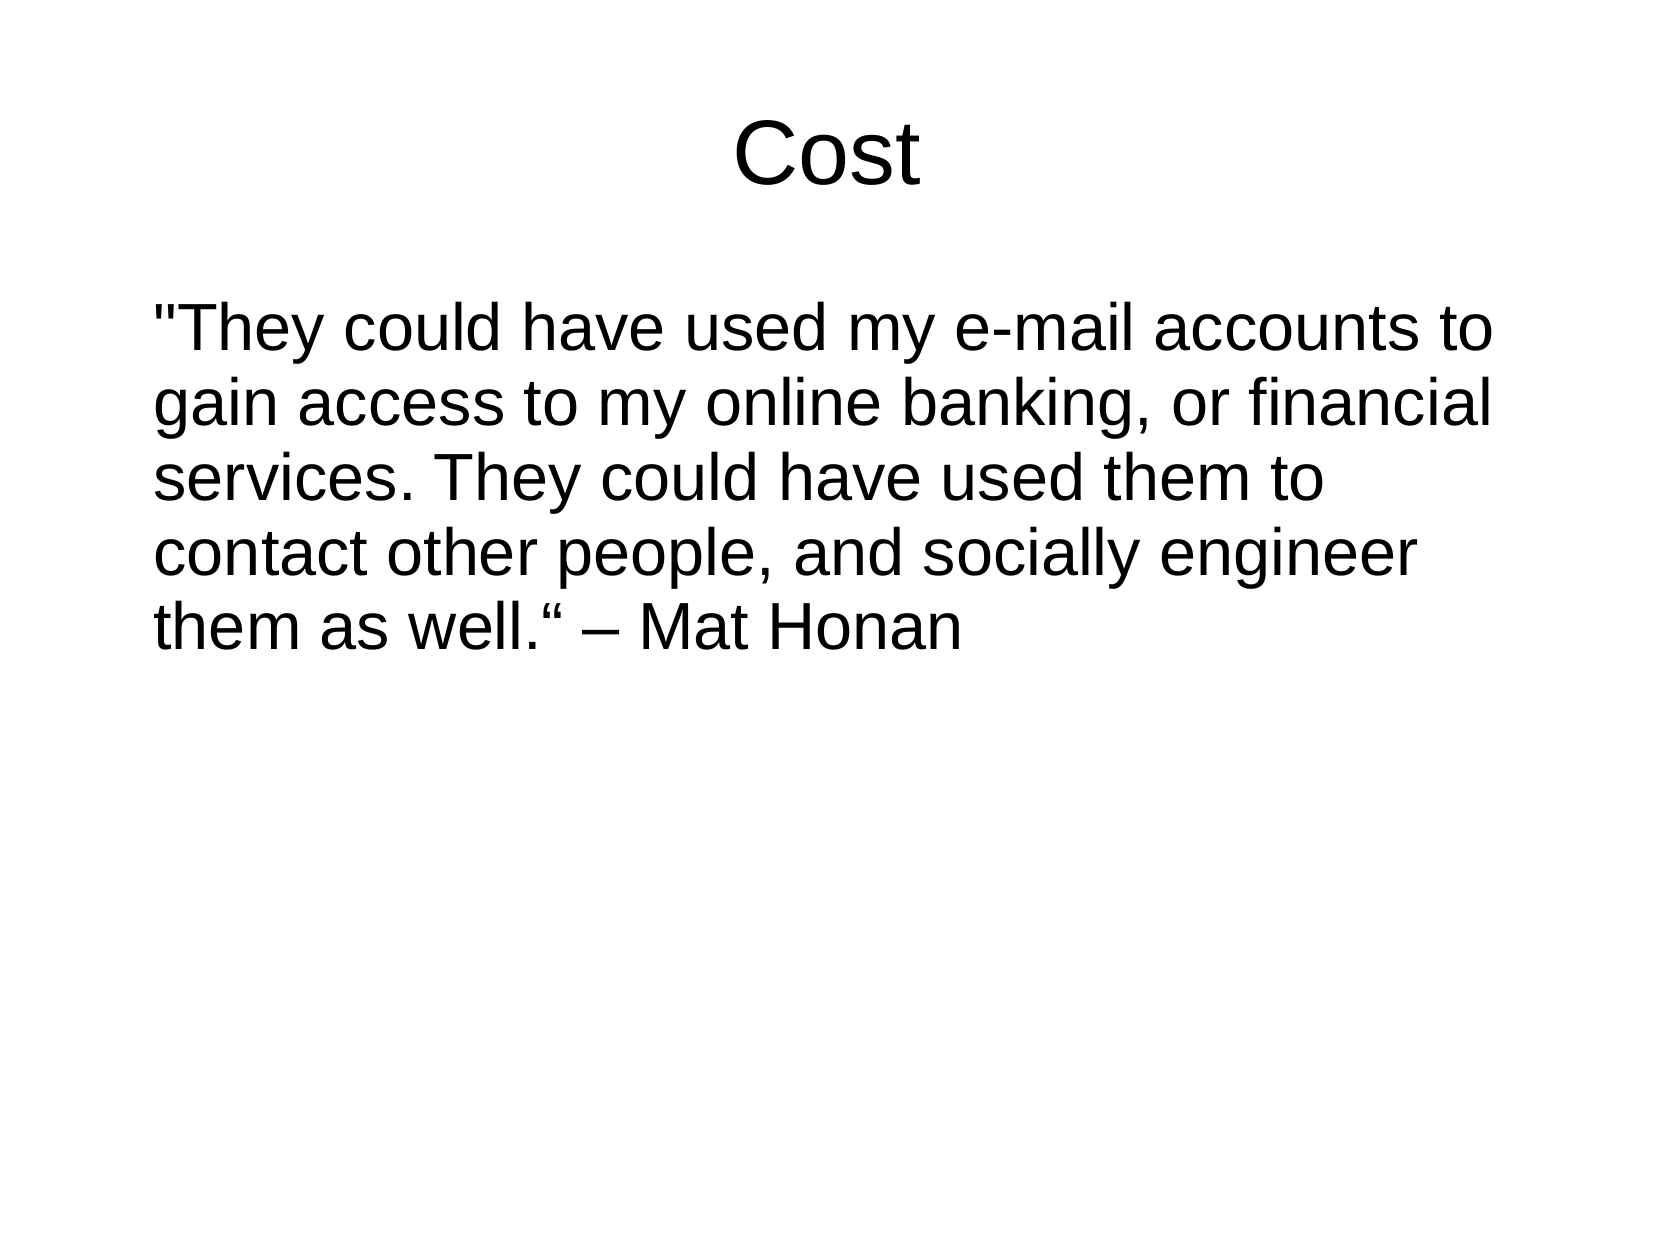

# Cost
"They could have used my e-mail accounts to gain access to my online banking, or financial services. They could have used them to contact other people, and socially engineer them as well.“ – Mat Honan